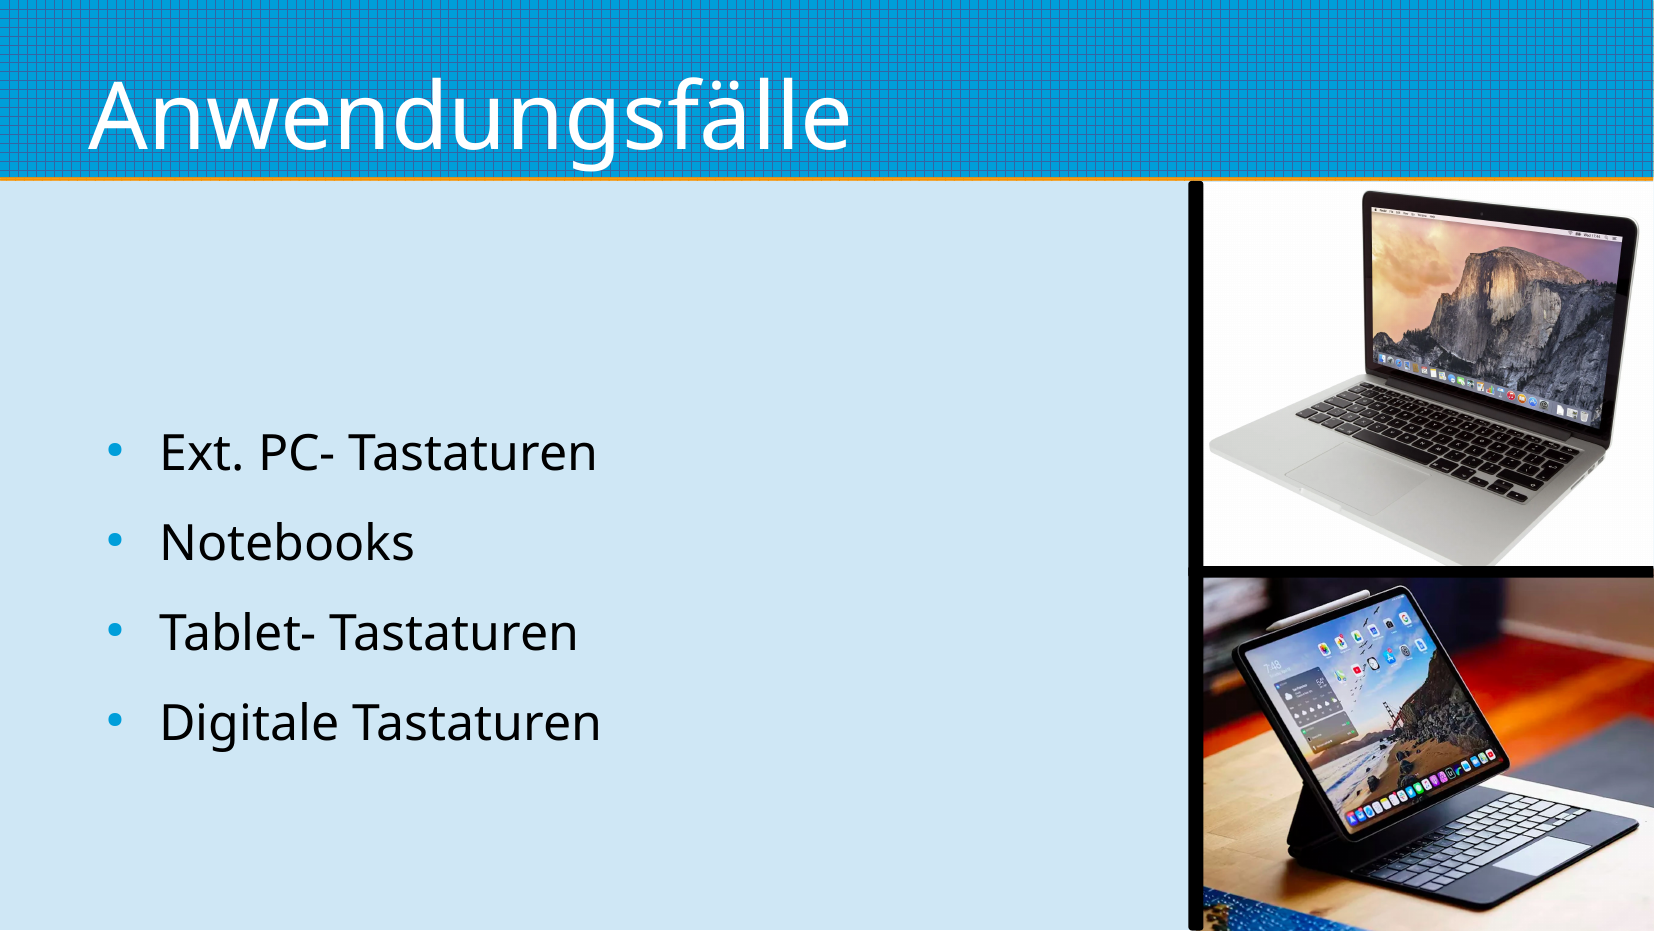

# Anwendungsfälle
Ext. PC- Tastaturen
Notebooks
Tablet- Tastaturen
Digitale Tastaturen